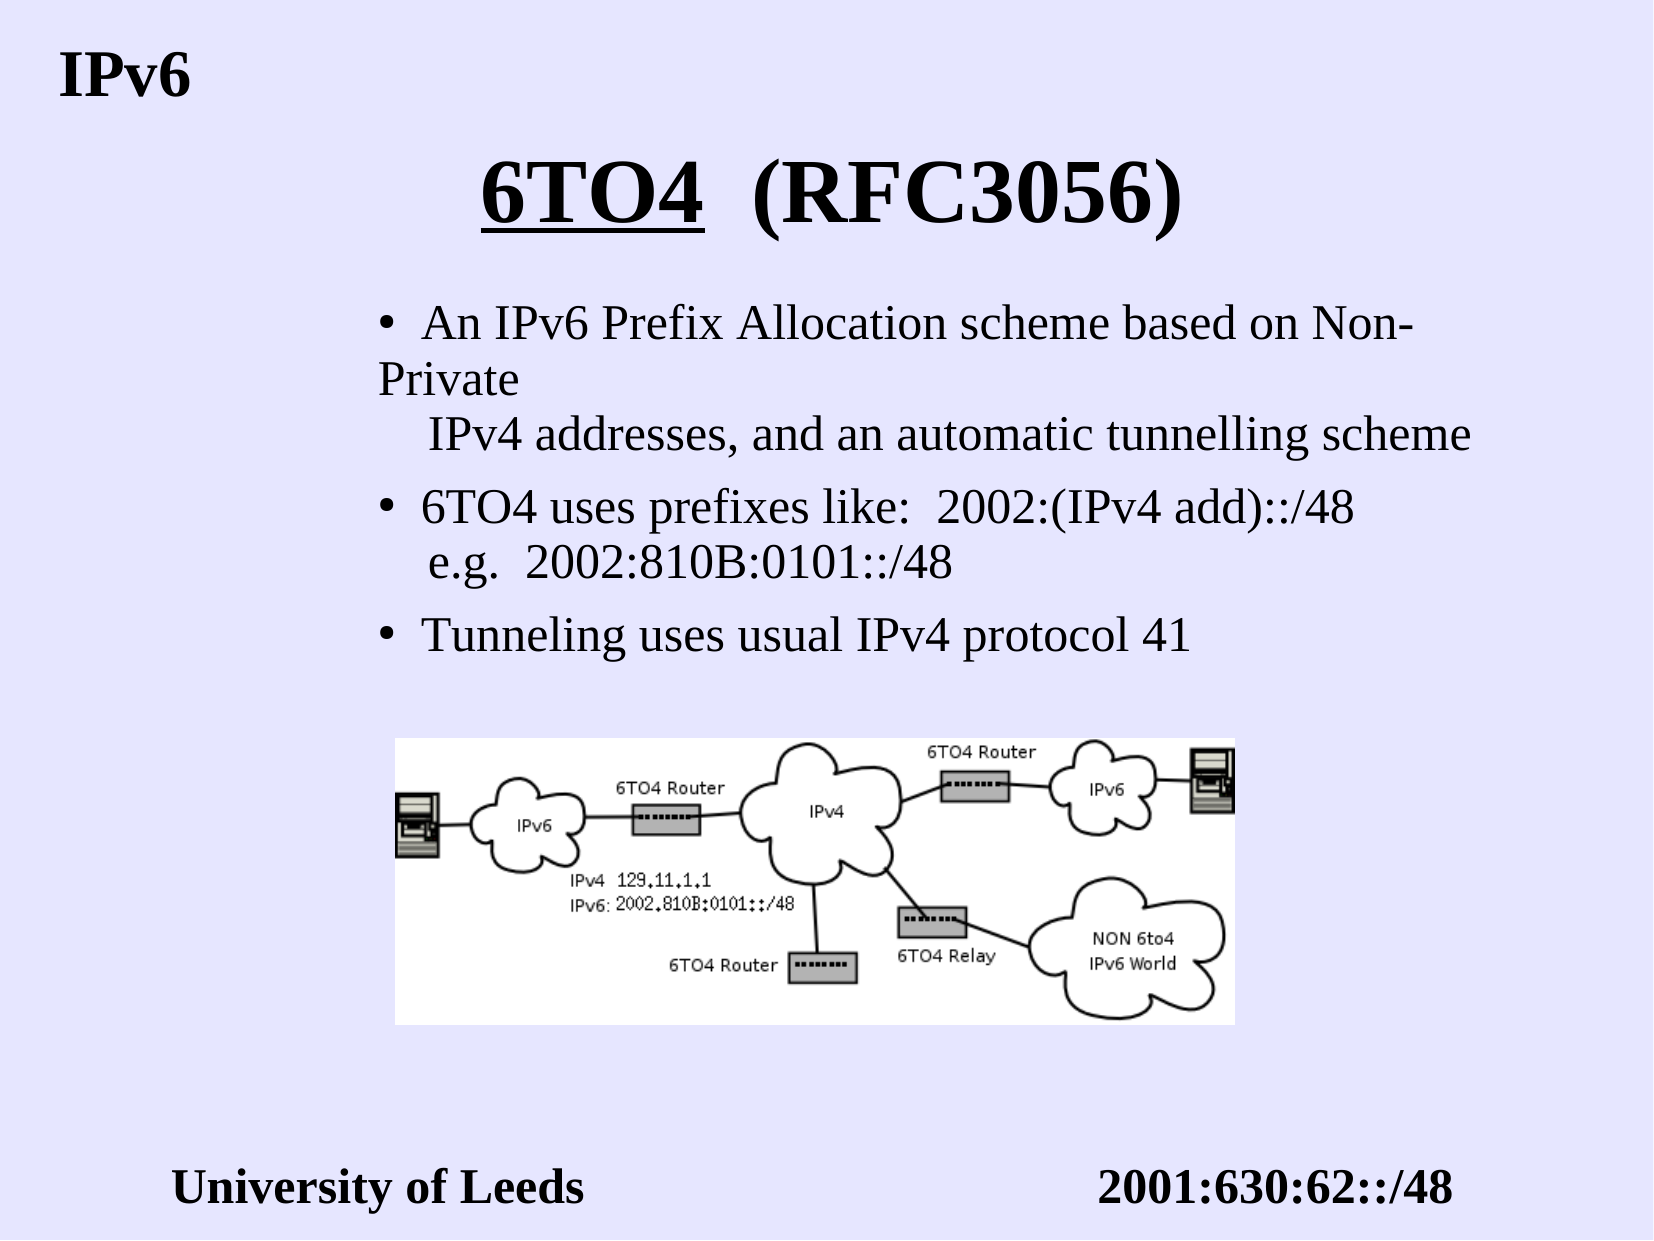

# 6TO4 (RFC3056)
 An IPv6 Prefix Allocation scheme based on Non-Private
 IPv4 addresses, and an automatic tunnelling scheme
 6TO4 uses prefixes like: 2002:(IPv4 add)::/48
 e.g. 2002:810B:0101::/48
 Tunneling uses usual IPv4 protocol 41